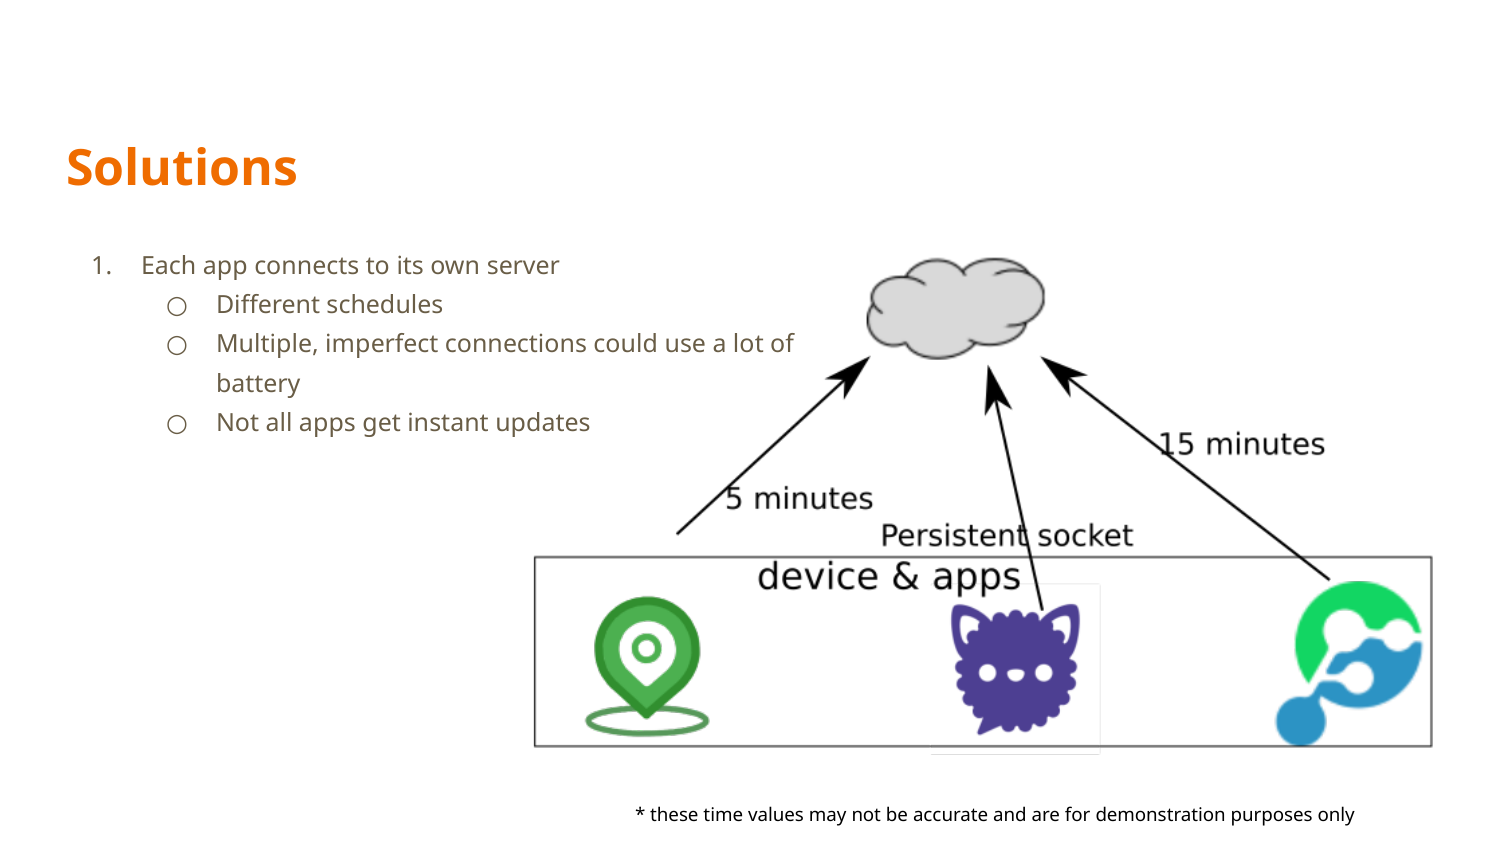

# Solutions
Each app connects to its own server
Different schedules
Multiple, imperfect connections could use a lot of battery
Not all apps get instant updates
* these time values may not be accurate and are for demonstration purposes only